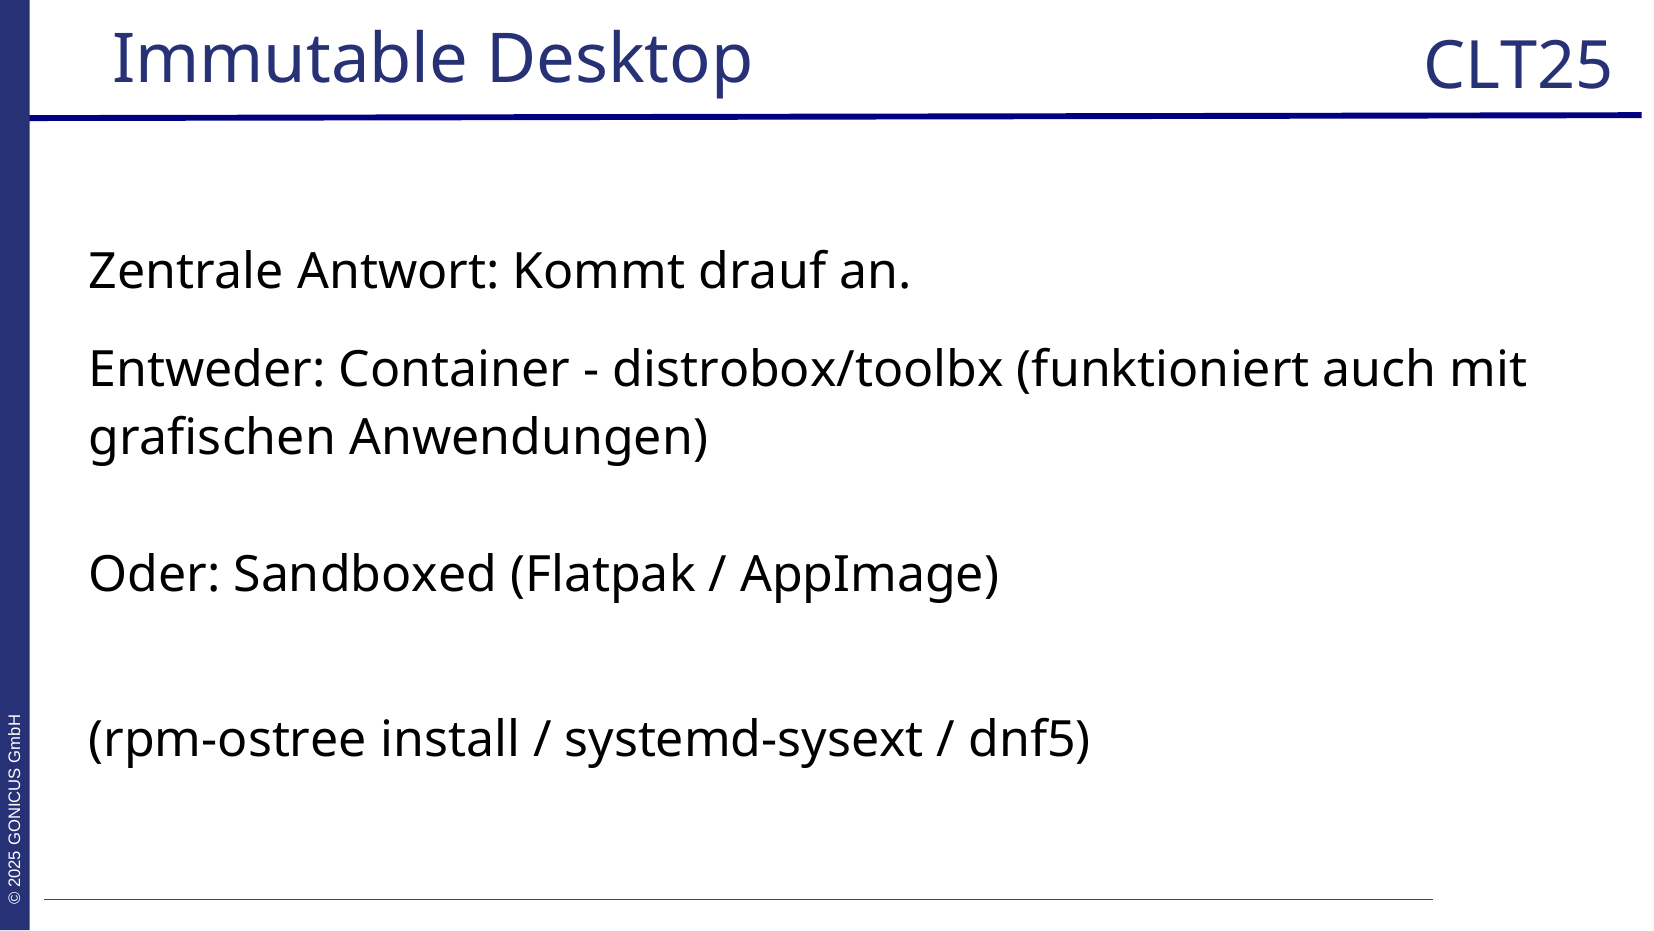

# Immutable Desktop
Zentrale Antwort: Kommt drauf an.
Entweder: Container - distrobox/toolbx (funktioniert auch mit grafischen Anwendungen)
Oder: Sandboxed (Flatpak / AppImage)
(rpm-ostree install / systemd-sysext / dnf5)